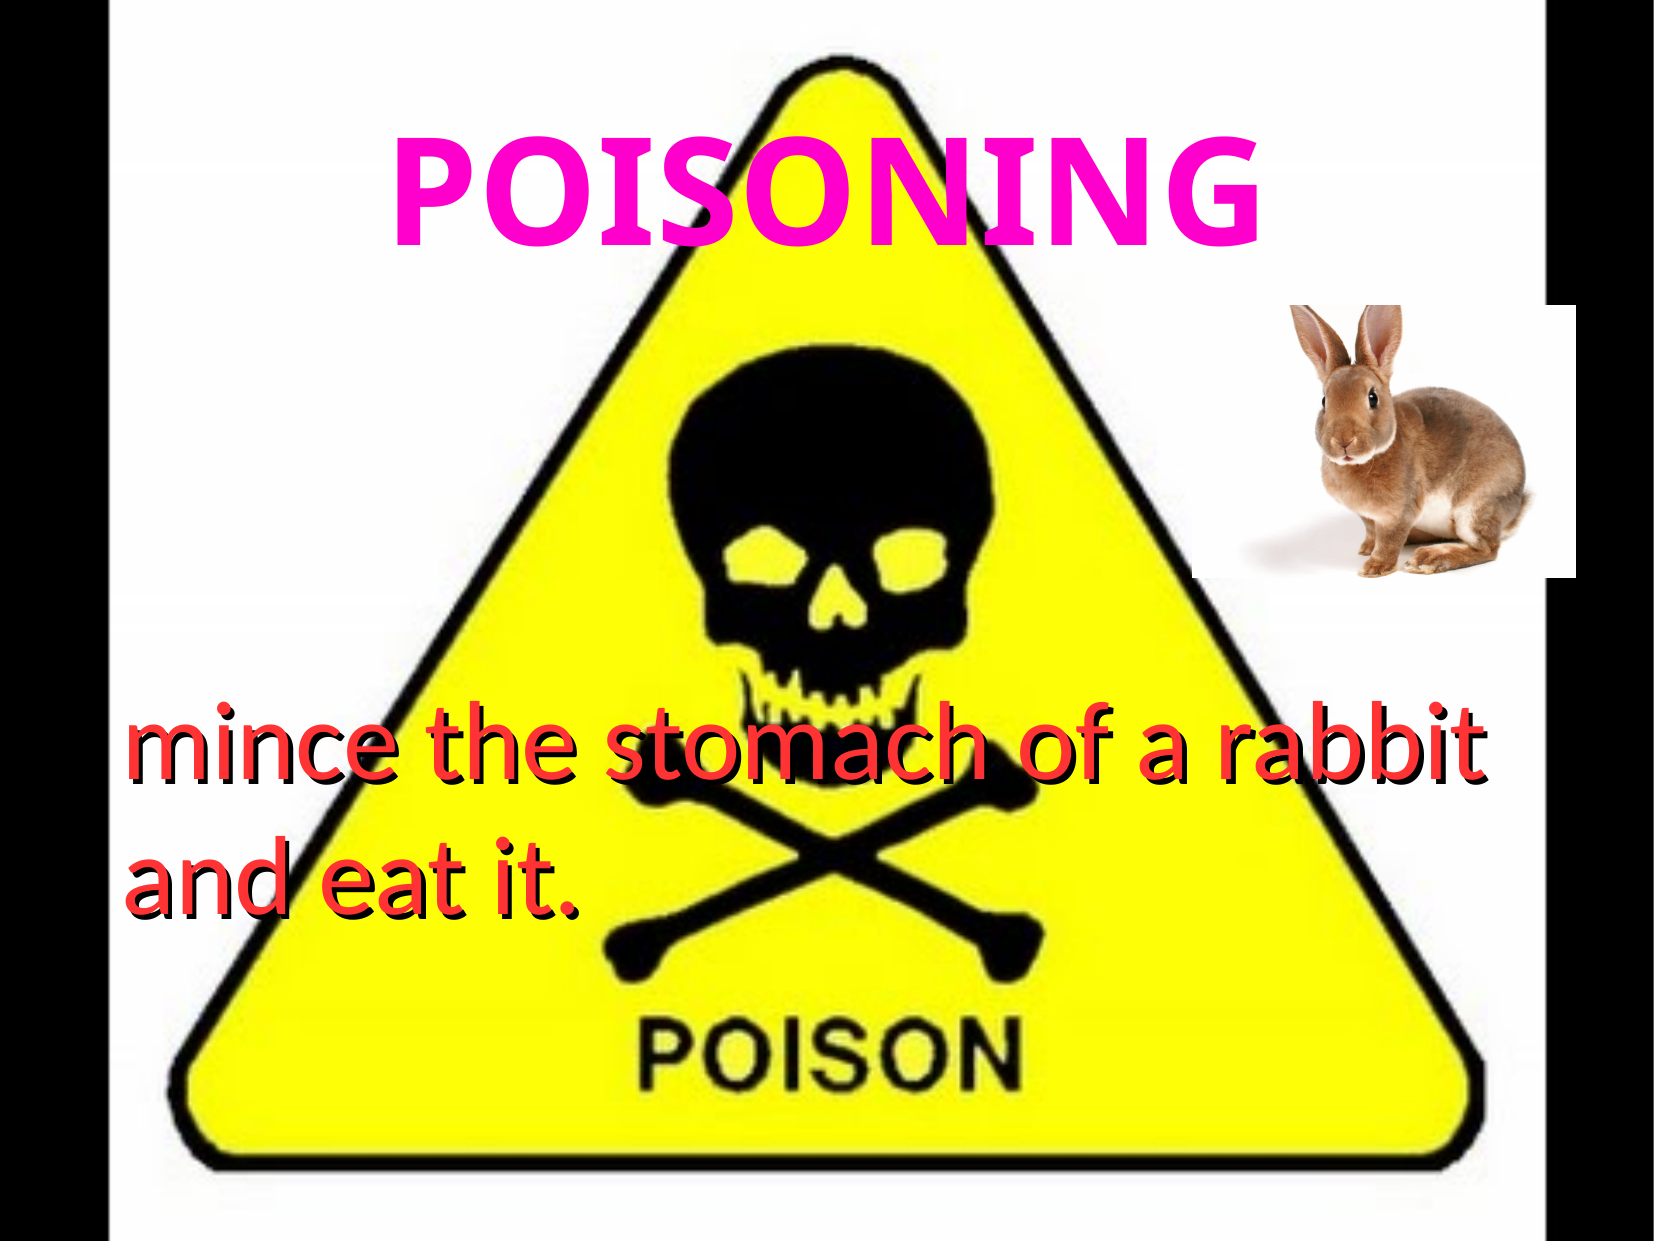

# POISONING
mince the stomach of a rabbit and eat it.